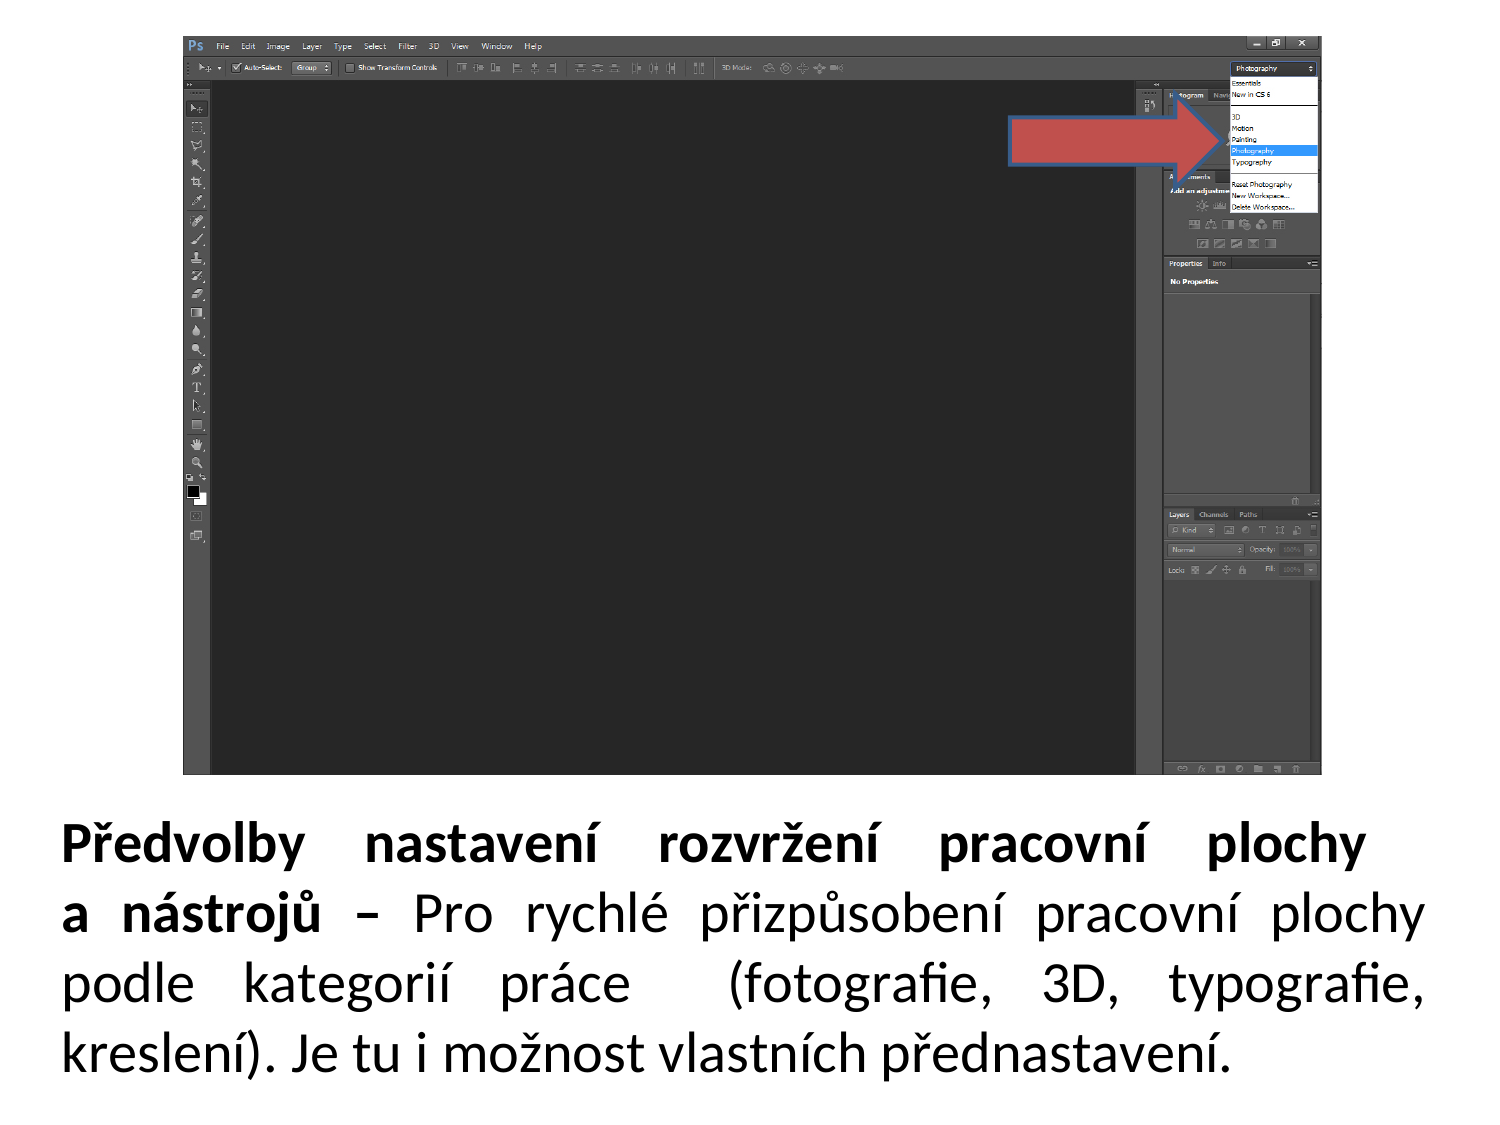

Předvolby nastavení rozvržení pracovní plochy
a nástrojů – Pro rychlé přizpůsobení pracovní plochy podle kategorií práce (fotografie, 3D, typografie, kreslení). Je tu i možnost vlastních přednastavení.